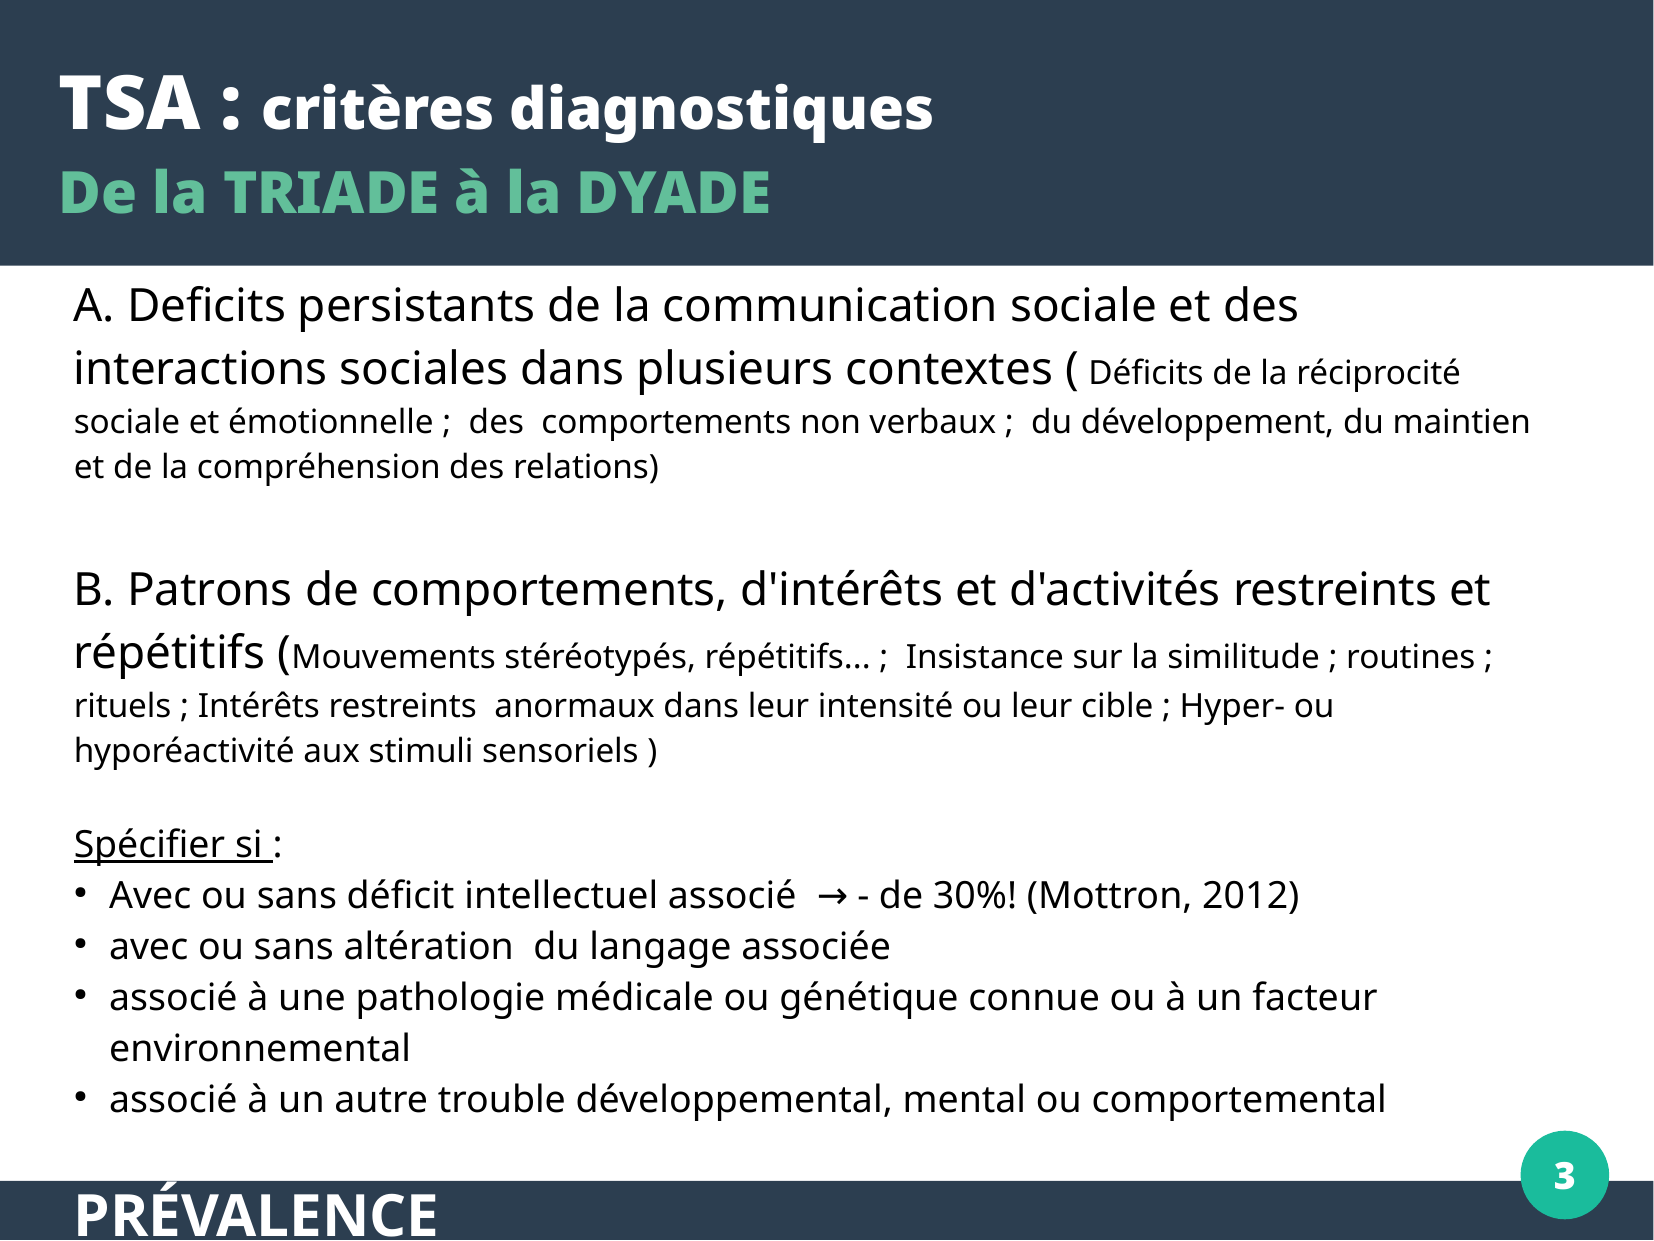

# TSA : critères diagnostiques De la TRIADE à la DYADE
A. Deficits persistants de la communication sociale et des interactions sociales dans plusieurs contextes ( Déficits de la réciprocité sociale et émotionnelle ; des comportements non verbaux ; du développement, du maintien et de la compréhension des relations)
B. Patrons de comportements, d'intérêts et d'activités restreints et répétitifs (Mouvements stéréotypés, répétitifs... ; Insistance sur la similitude ; routines ; rituels ; Intérêts restreints anormaux dans leur intensité ou leur cible ; Hyper- ou hyporéactivité aux stimuli sensoriels )
Spécifier si :
Avec ou sans déficit intellectuel associé → - de 30%! (Mottron, 2012)
avec ou sans altération du langage associée
associé à une pathologie médicale ou génétique connue ou à un facteur environnemental
associé à un autre trouble développemental, mental ou comportemental
PRÉVALENCE
1 % de la population 	sex ratio : 1G pour 4F, voire 1G pour 12 F dans le haut du SA
→ Pourquoi ces différences ??
3